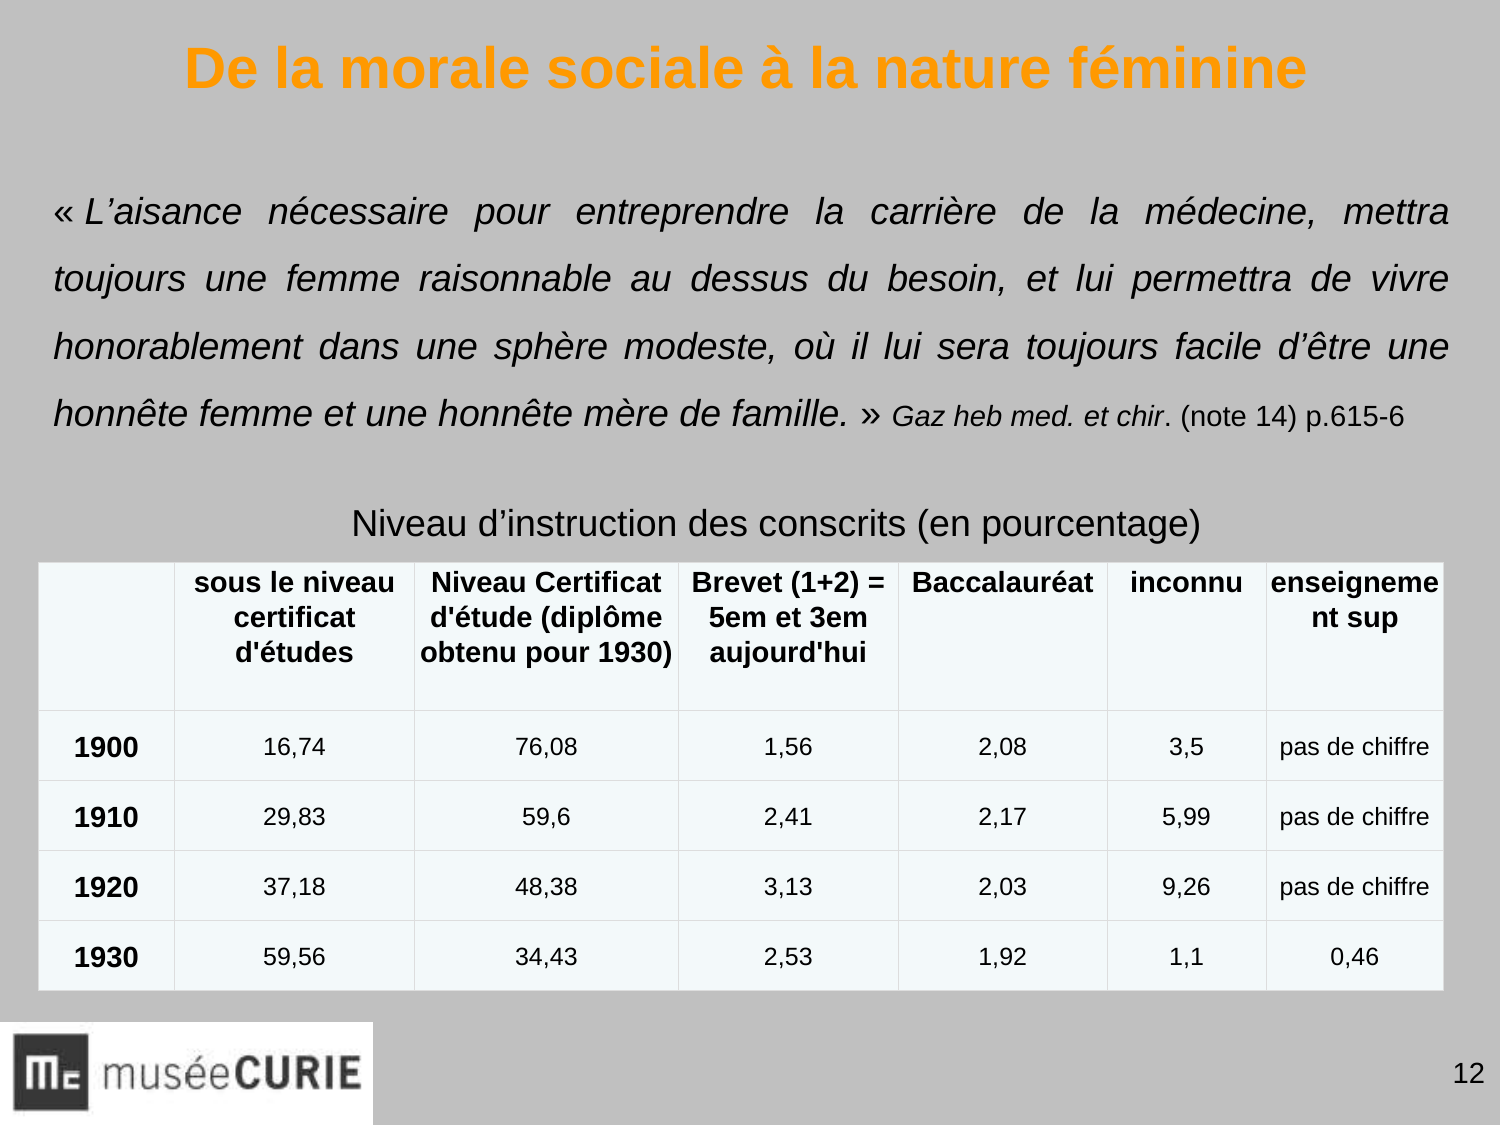

# De la morale sociale à la nature féminine
« L’aisance nécessaire pour entreprendre la carrière de la médecine, mettra toujours une femme raisonnable au dessus du besoin, et lui permettra de vivre honorablement dans une sphère modeste, où il lui sera toujours facile d’être une honnête femme et une honnête mère de famille. » Gaz heb med. et chir. (note 14) p.615-6
Niveau d’instruction des conscrits (en pourcentage)
| | sous le niveau certificat d'études | Niveau Certificat d'étude (diplôme obtenu pour 1930) | Brevet (1+2) = 5em et 3em aujourd'hui | Baccalauréat | inconnu | enseignement sup |
| --- | --- | --- | --- | --- | --- | --- |
| 1900 | 16,74 | 76,08 | 1,56 | 2,08 | 3,5 | pas de chiffre |
| 1910 | 29,83 | 59,6 | 2,41 | 2,17 | 5,99 | pas de chiffre |
| 1920 | 37,18 | 48,38 | 3,13 | 2,03 | 9,26 | pas de chiffre |
| 1930 | 59,56 | 34,43 | 2,53 | 1,92 | 1,1 | 0,46 |